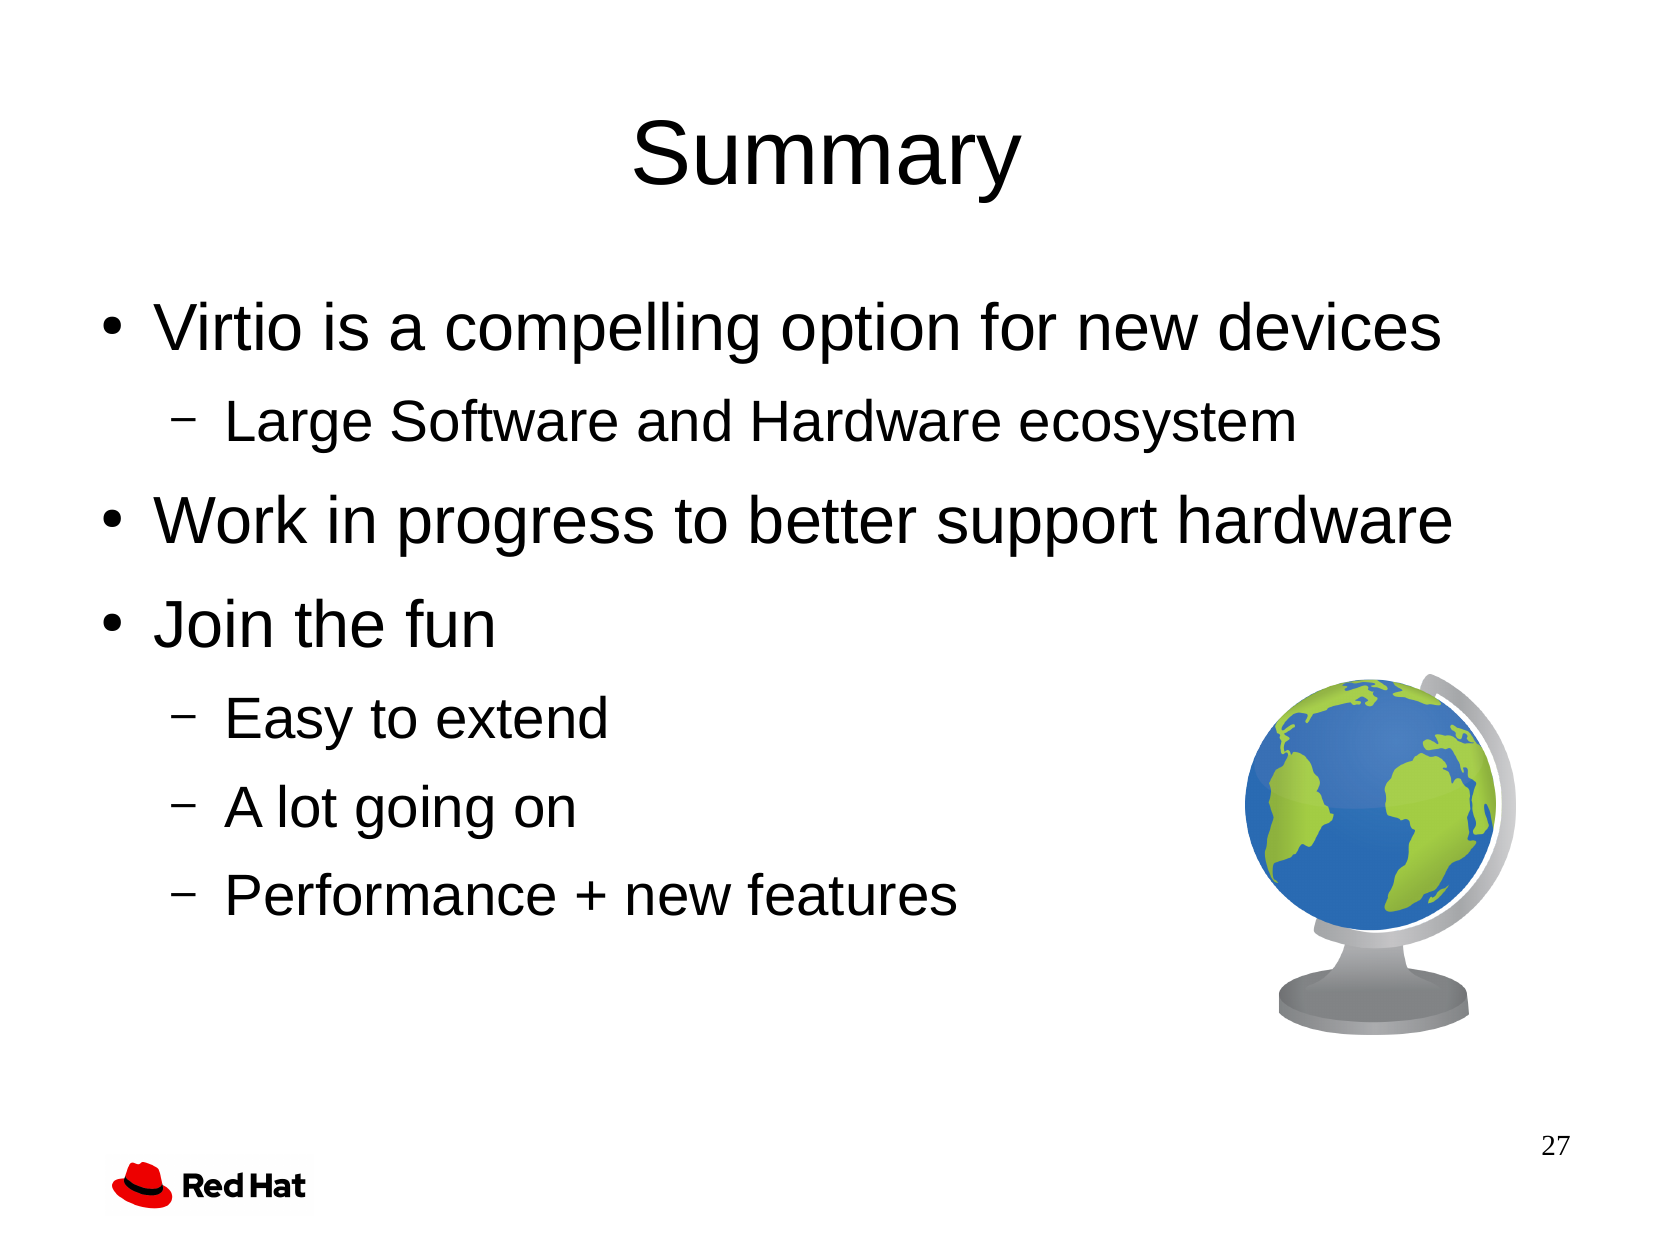

# Summary
Virtio is a compelling option for new devices
Large Software and Hardware ecosystem
Work in progress to better support hardware
Join the fun
Easy to extend
A lot going on
Performance + new features
27